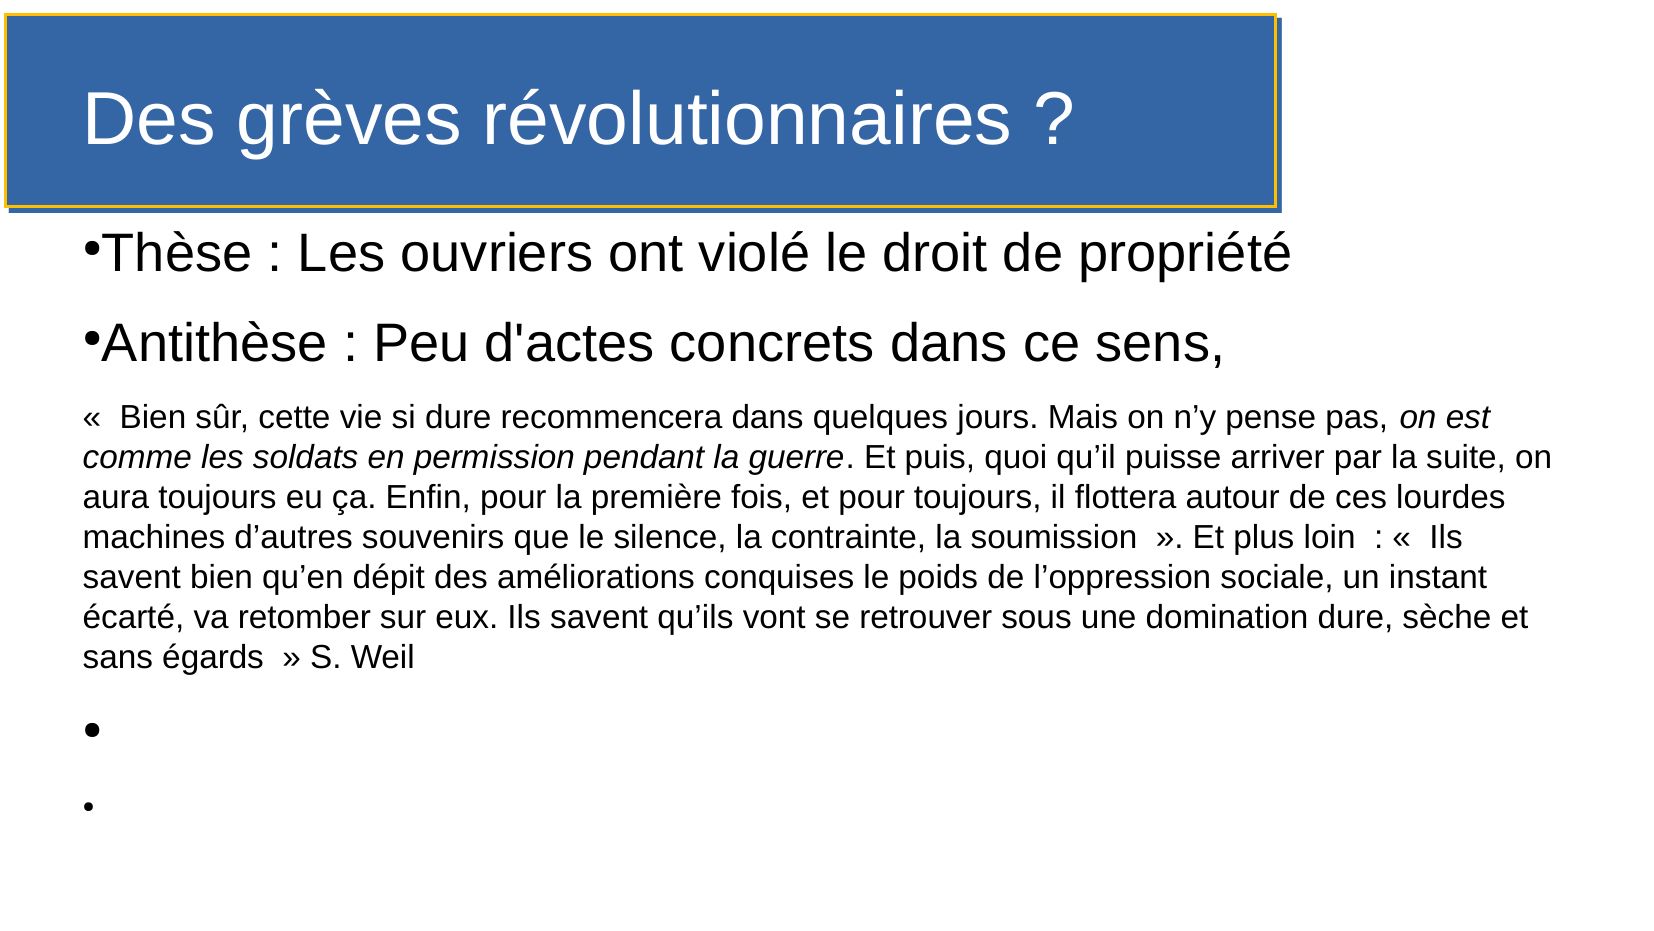

# Des grèves révolutionnaires ?
Thèse : Les ouvriers ont violé le droit de propriété
Antithèse : Peu d'actes concrets dans ce sens,
«  Bien sûr, cette vie si dure recommencera dans quelques jours. Mais on n’y pense pas, on est comme les soldats en permission pendant la guerre. Et puis, quoi qu’il puisse arriver par la suite, on aura toujours eu ça. Enfin, pour la première fois, et pour toujours, il flottera autour de ces lourdes machines d’autres souvenirs que le silence, la contrainte, la soumission  ». Et plus loin  : «  Ils savent bien qu’en dépit des améliorations conquises le poids de l’oppression sociale, un instant écarté, va retomber sur eux. Ils savent qu’ils vont se retrouver sous une domination dure, sèche et sans égards  » S. Weil